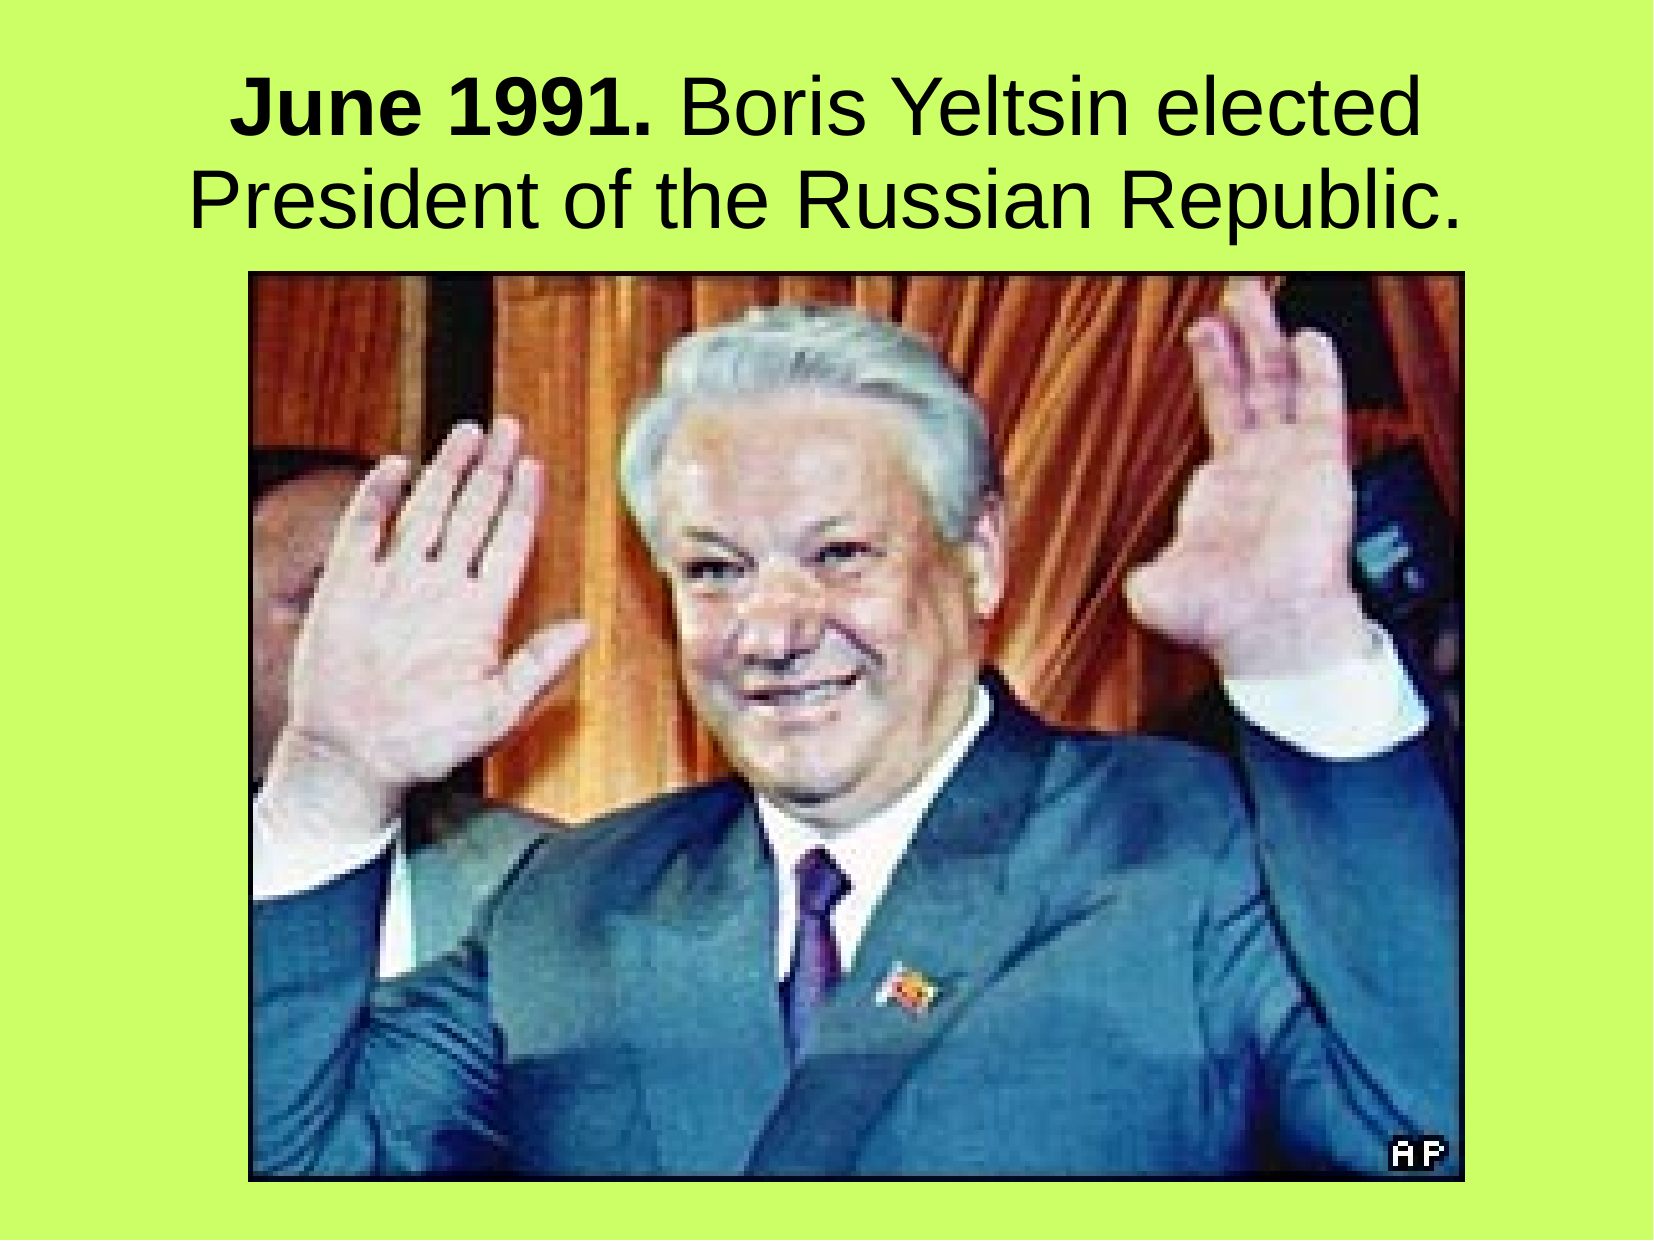

# June 1991. Boris Yeltsin elected President of the Russian Republic.